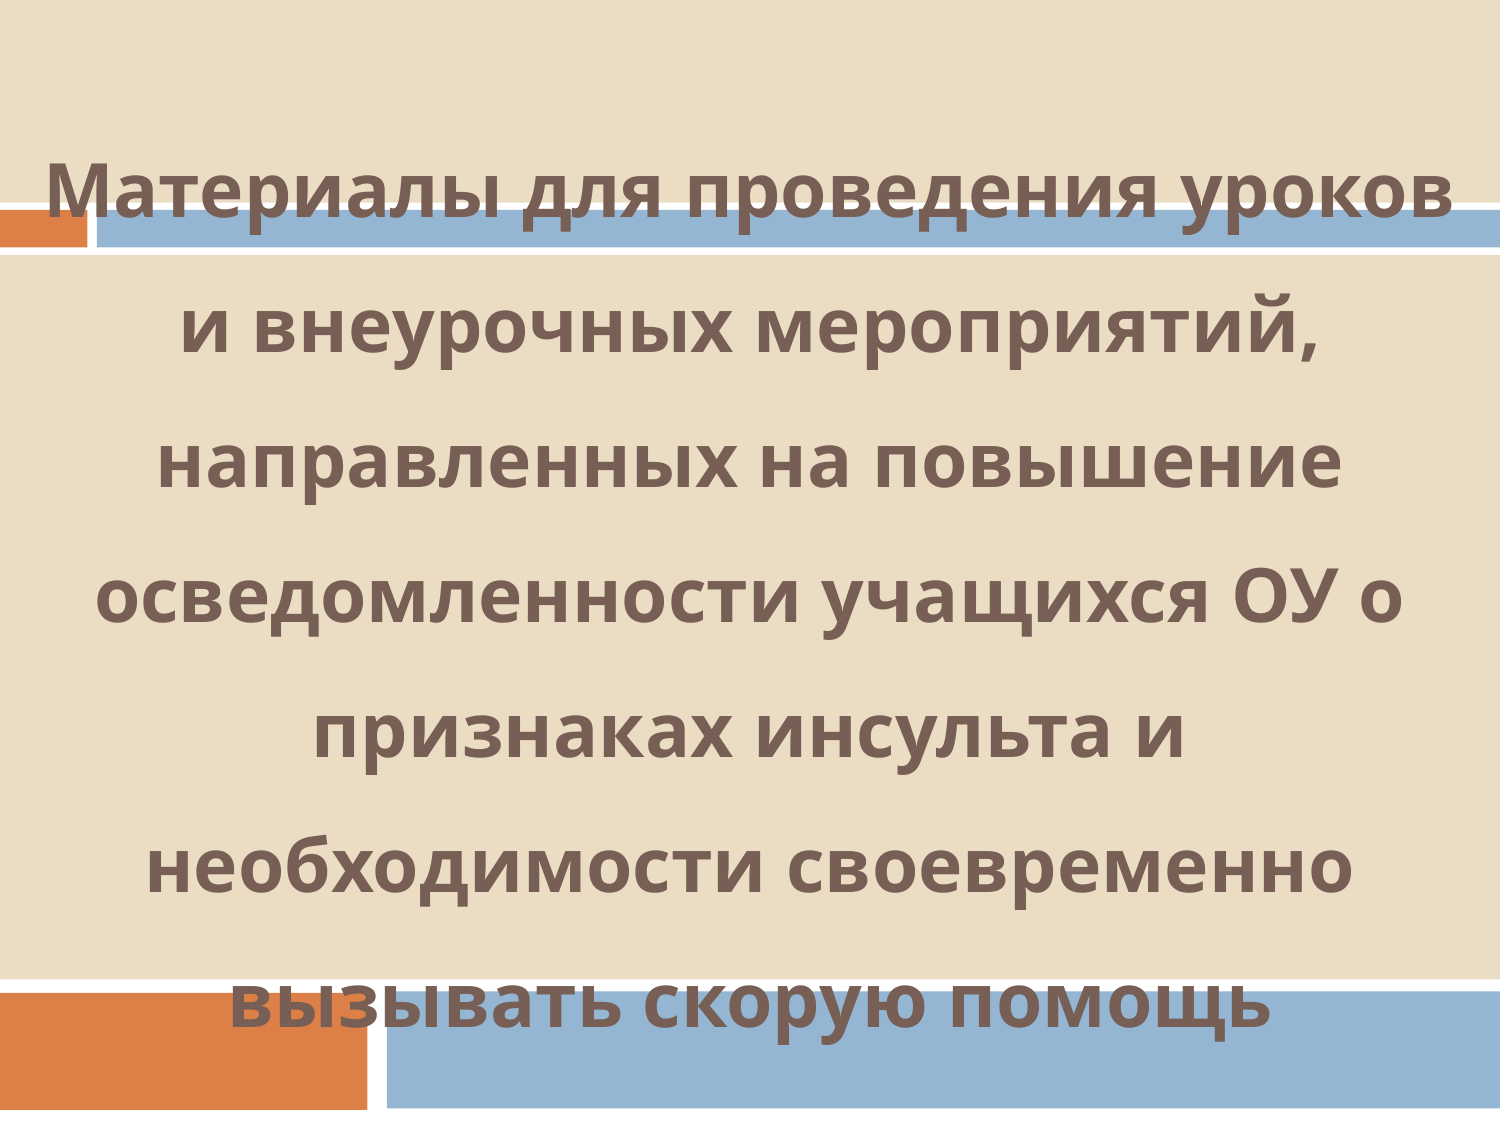

# Материалы для проведения уроков и внеурочных мероприятий, направленных на повышение осведомленности учащихся ОУ о признаках инсульта и необходимости своевременно вызывать скорую помощь